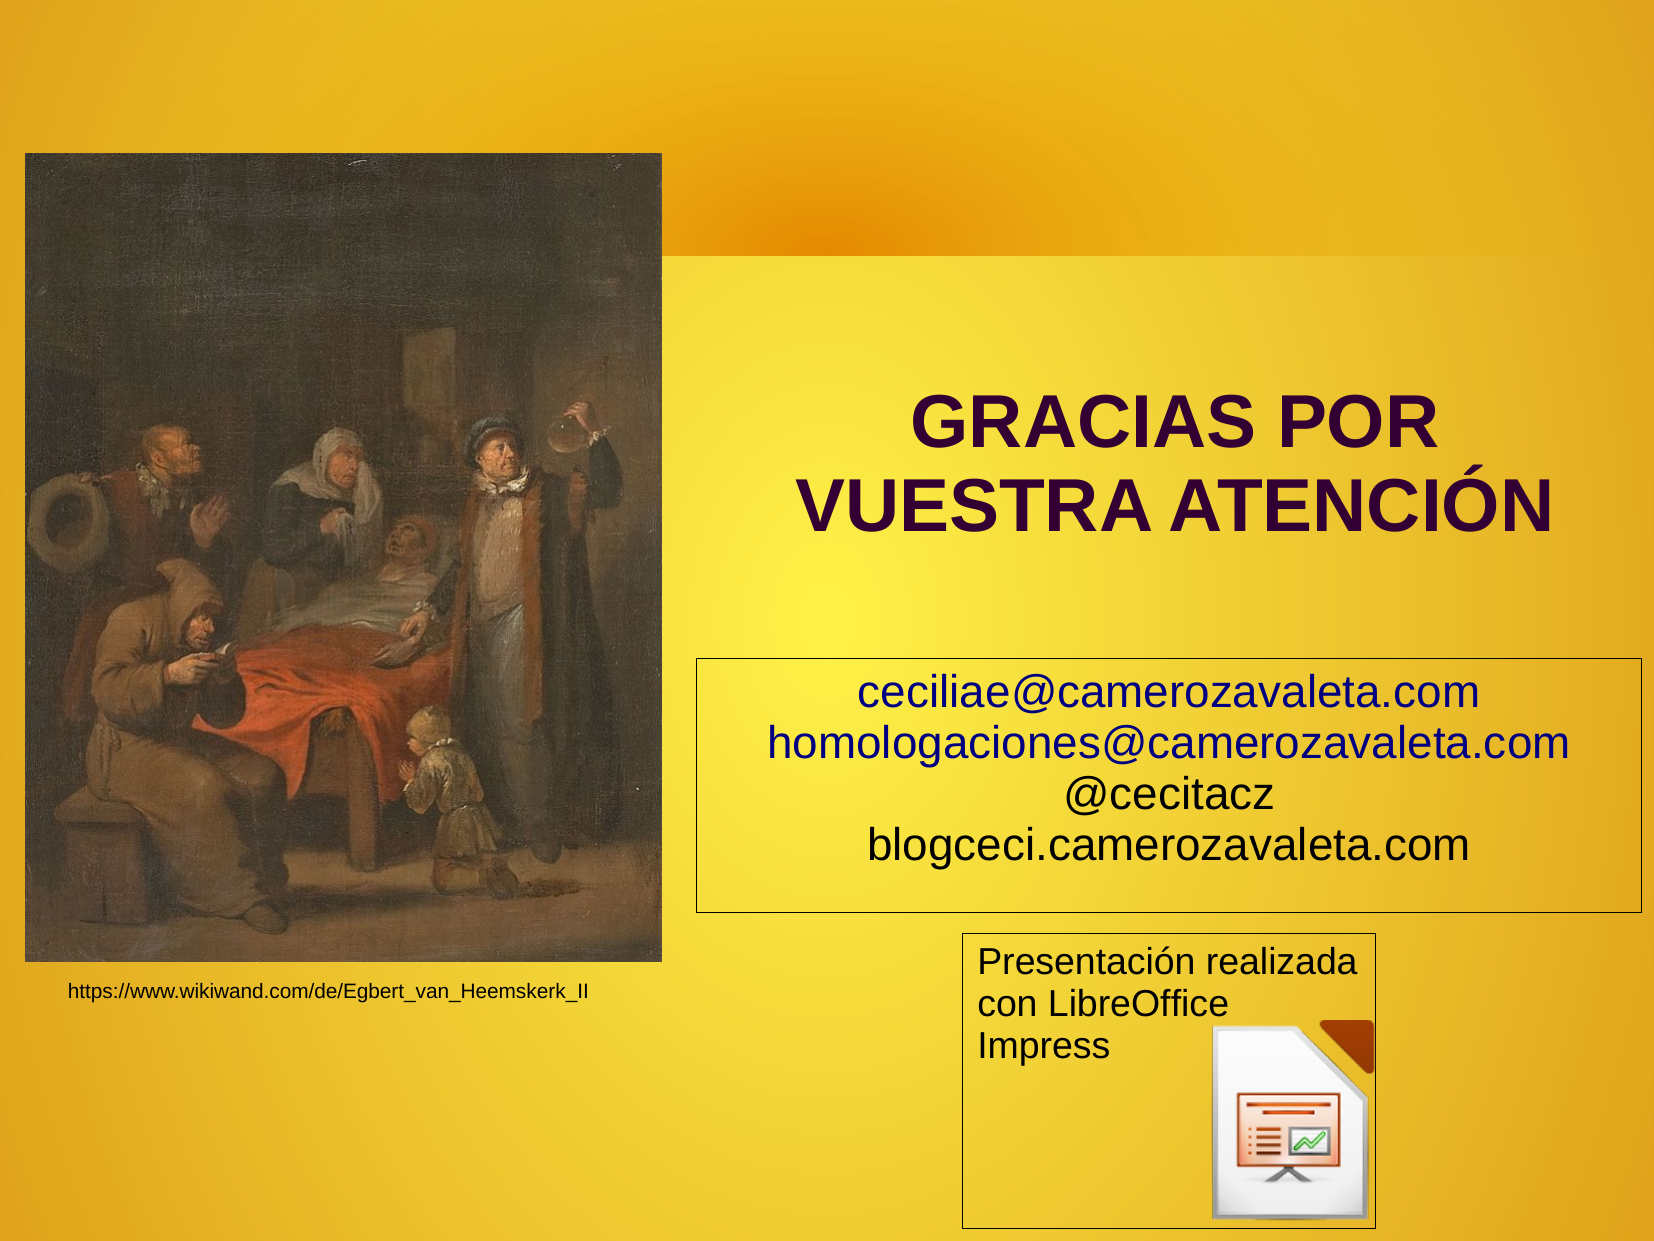

# GRACIAS POR VUESTRA ATENCIÓN
ceciliae@camerozavaleta.com
homologaciones@camerozavaleta.com
@cecitacz
blogceci.camerozavaleta.com
Presentación realizada con LibreOffice Impress
https://www.wikiwand.com/de/Egbert_van_Heemskerk_II